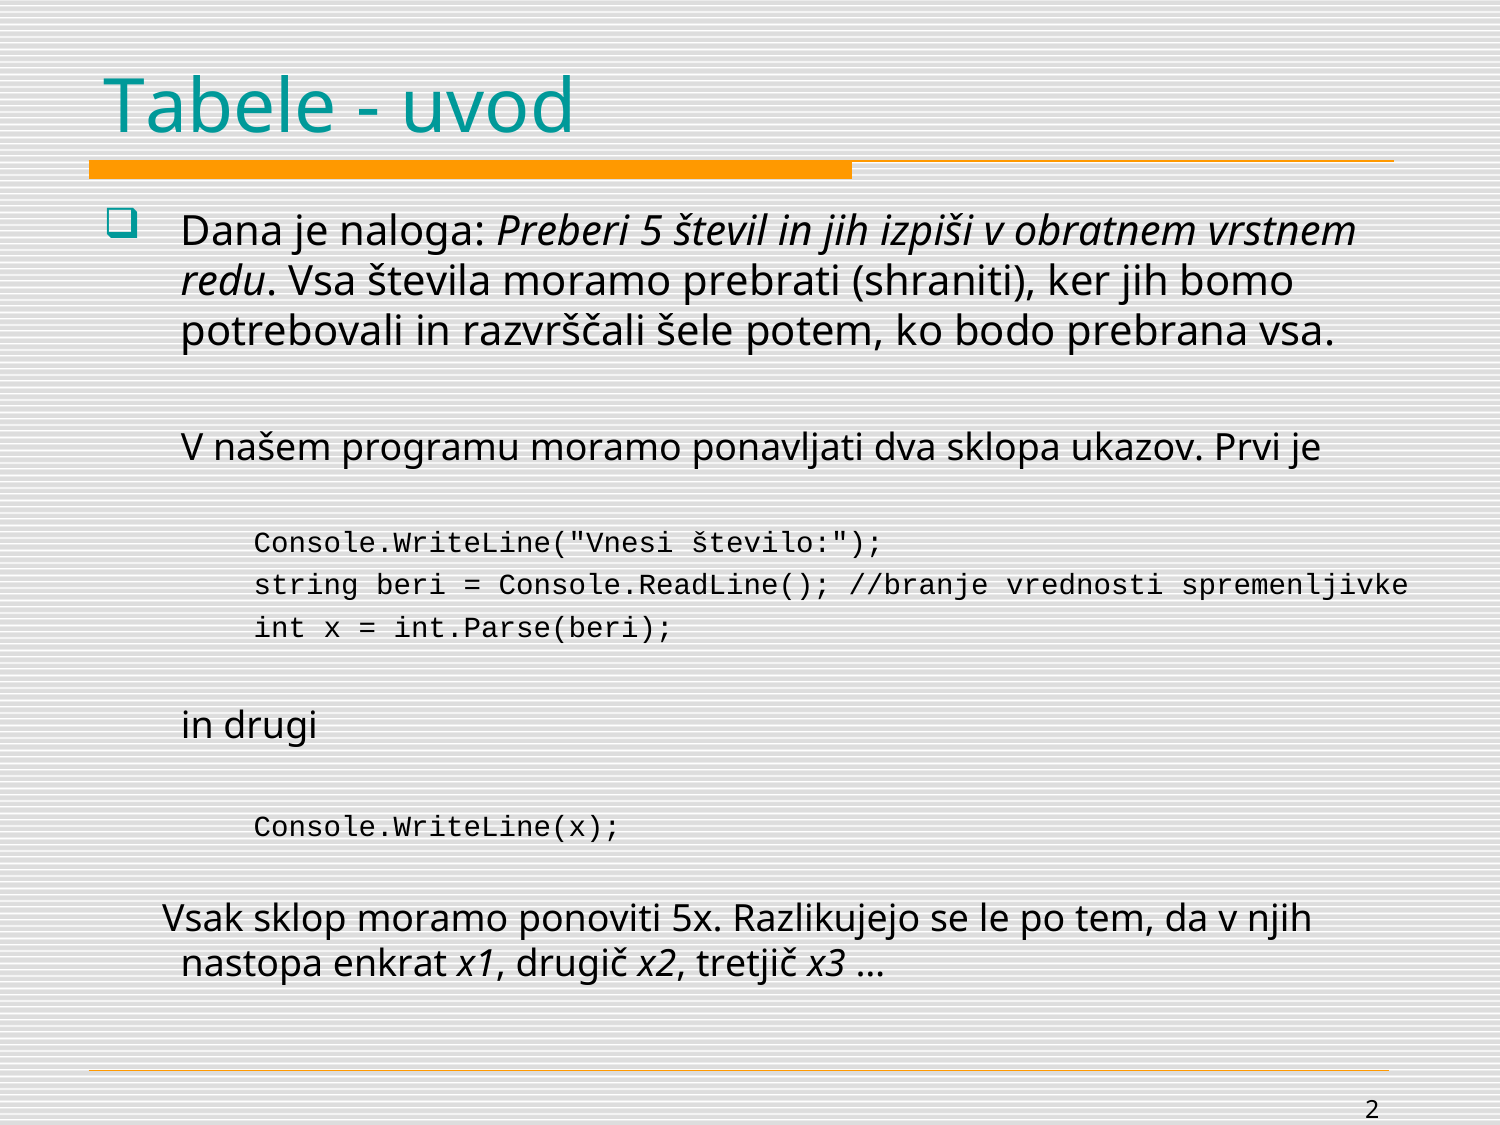

# Tabele - uvod
Dana je naloga: Preberi 5 števil in jih izpiši v obratnem vrstnem redu. Vsa števila moramo prebrati (shraniti), ker jih bomo potrebovali in razvrščali šele potem, ko bodo prebrana vsa.
V našem programu moramo ponavljati dva sklopa ukazov. Prvi je
Console.WriteLine("Vnesi število:");
string beri = Console.ReadLine(); //branje vrednosti spremenljivke
int x = int.Parse(beri);
in drugi
Console.WriteLine(x);
 Vsak sklop moramo ponoviti 5x. Razlikujejo se le po tem, da v njih nastopa enkrat x1, drugič x2, tretjič x3 …